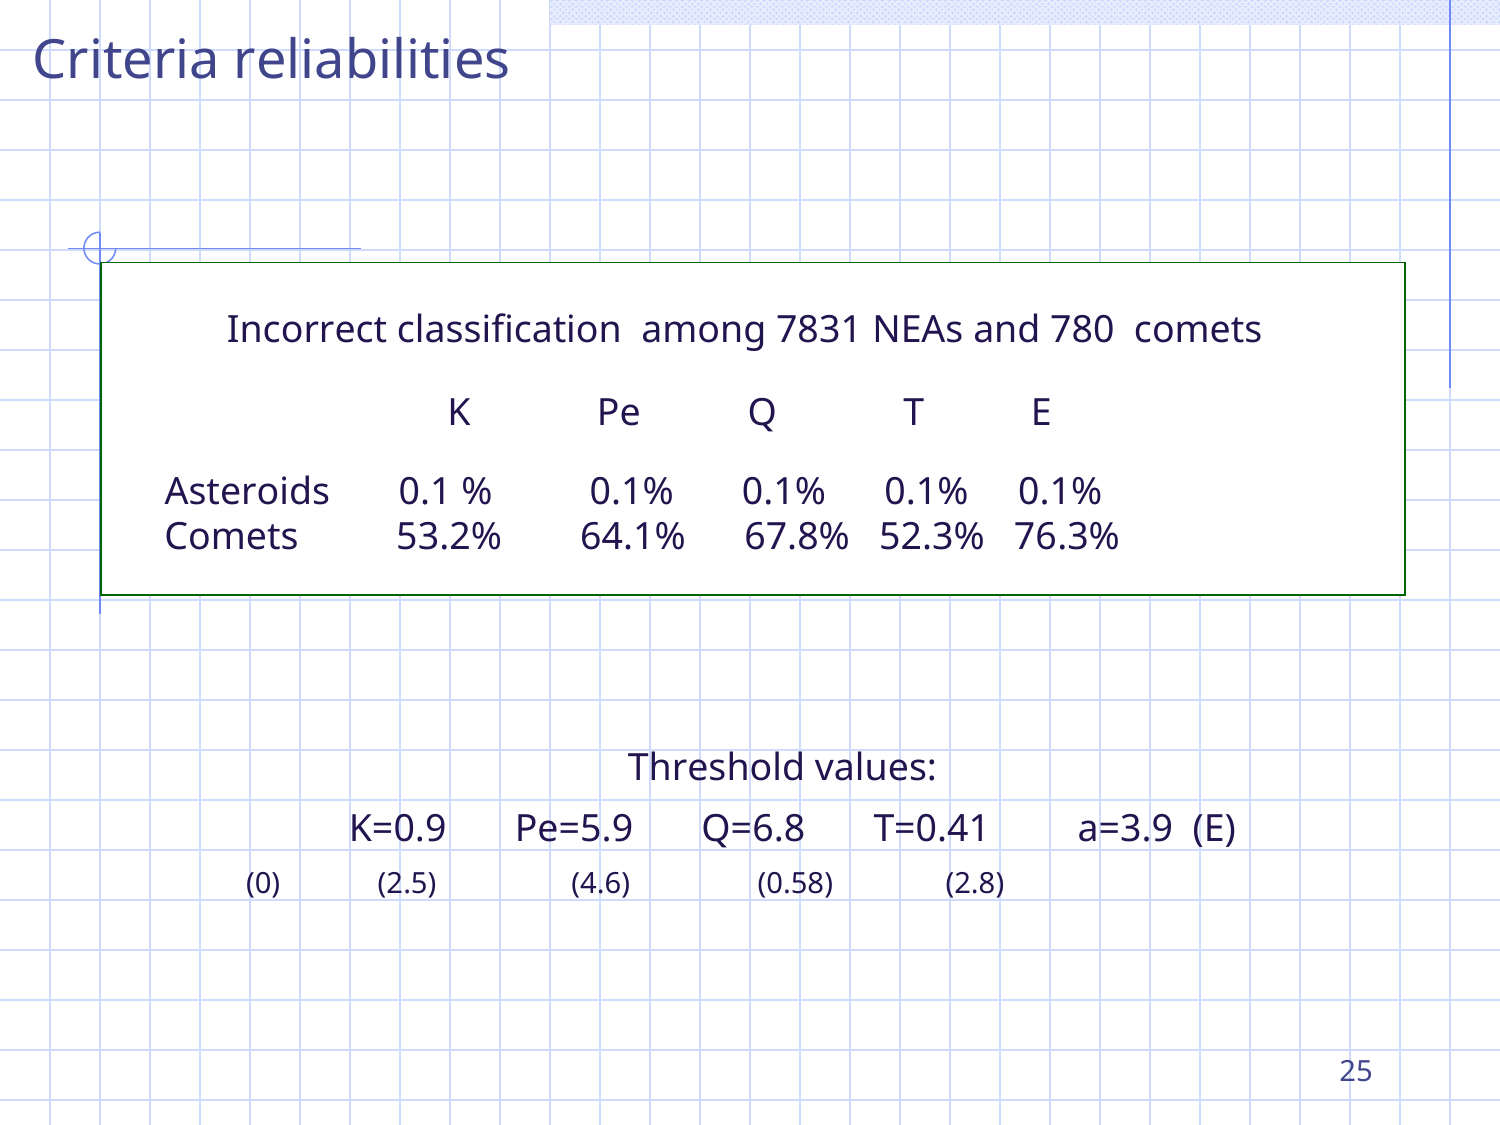

Criteria reliabilities
Incorrect classification among 7831 NEAs and 780 comets
 	 K Pe Q T E
 Asteroids 0.1 % 0.1% 0.1% 0.1% 0.1%
 Comets 53.2% 64.1% 67.8% 52.3% 76.3%
Threshold values:
K=0.9 Pe=5.9 Q=6.8 T=0.41 a=3.9 (E)
 (0) (2.5) (4.6) (0.58) (2.8)
25